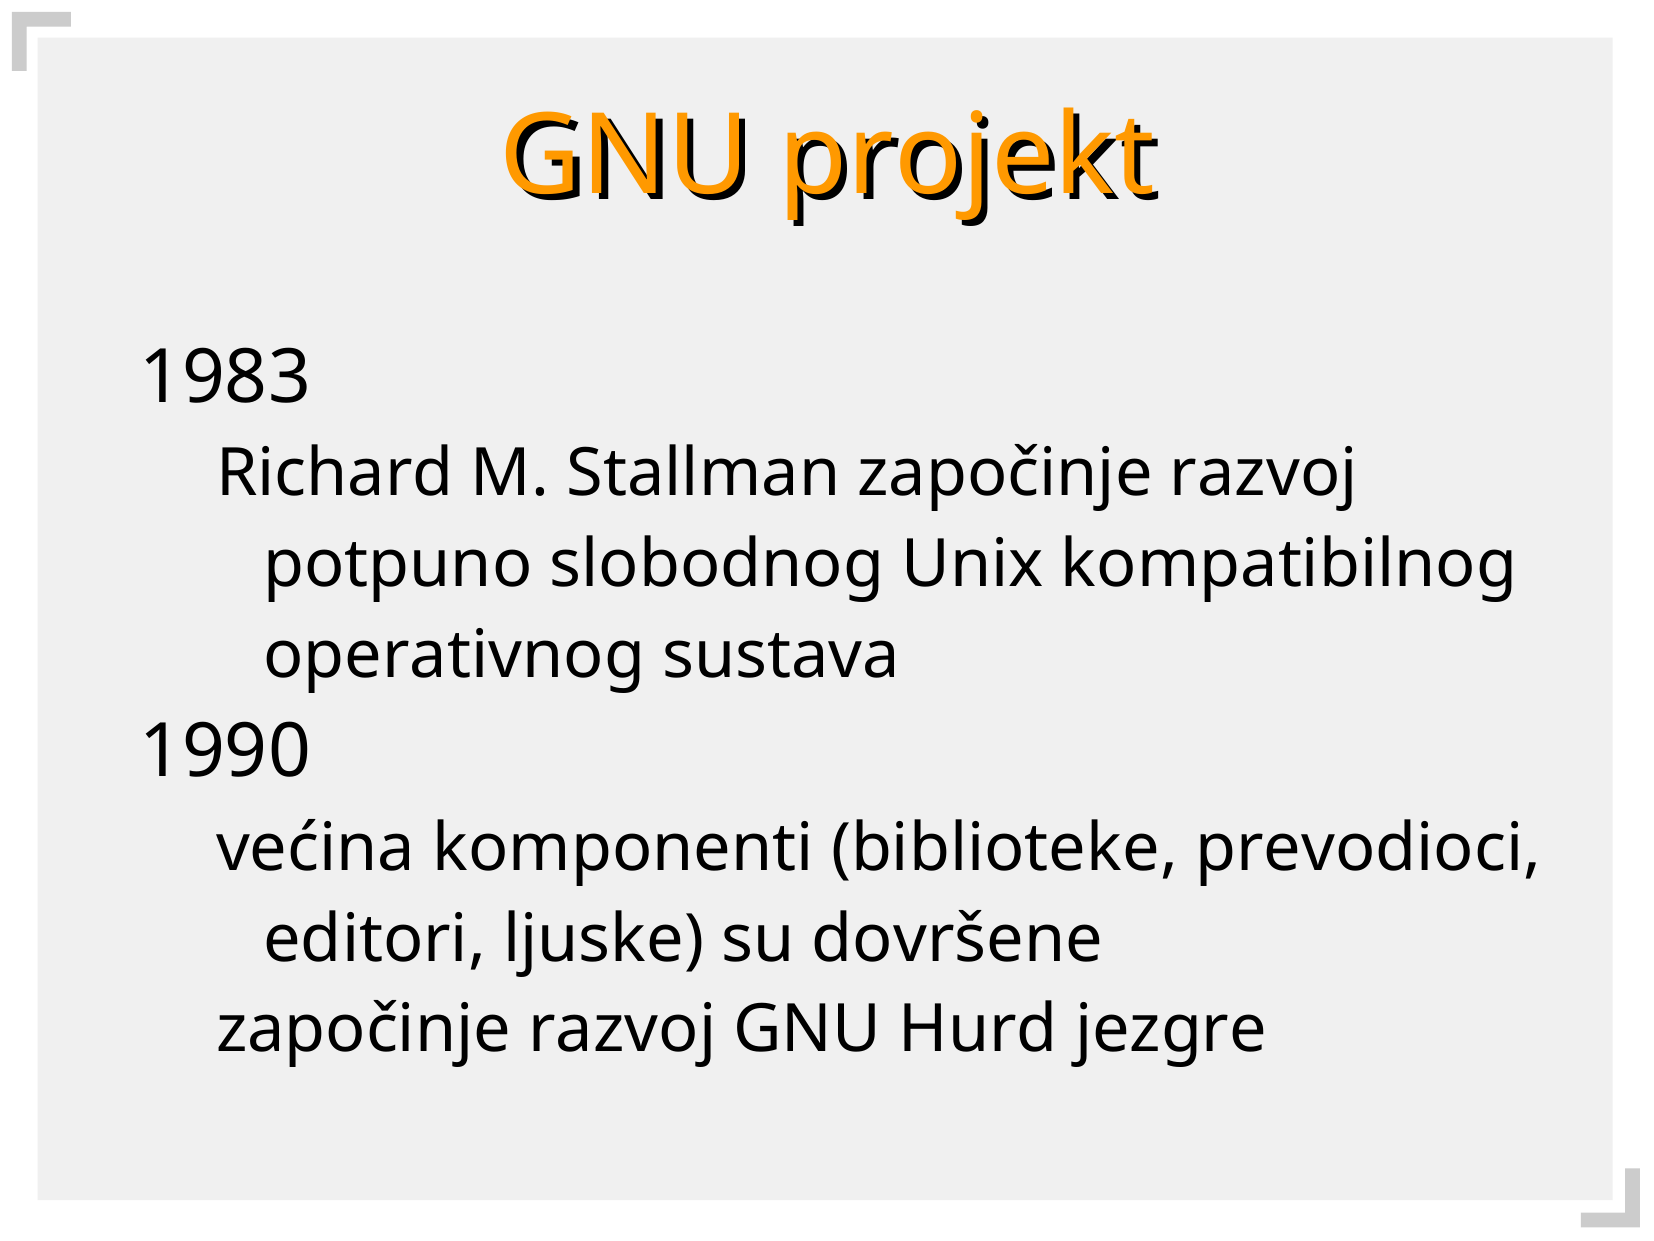

# GNU projekt
1983
Richard M. Stallman započinje razvoj potpuno slobodnog Unix kompatibilnog operativnog sustava
1990
većina komponenti (biblioteke, prevodioci, editori, ljuske) su dovršene
započinje razvoj GNU Hurd jezgre